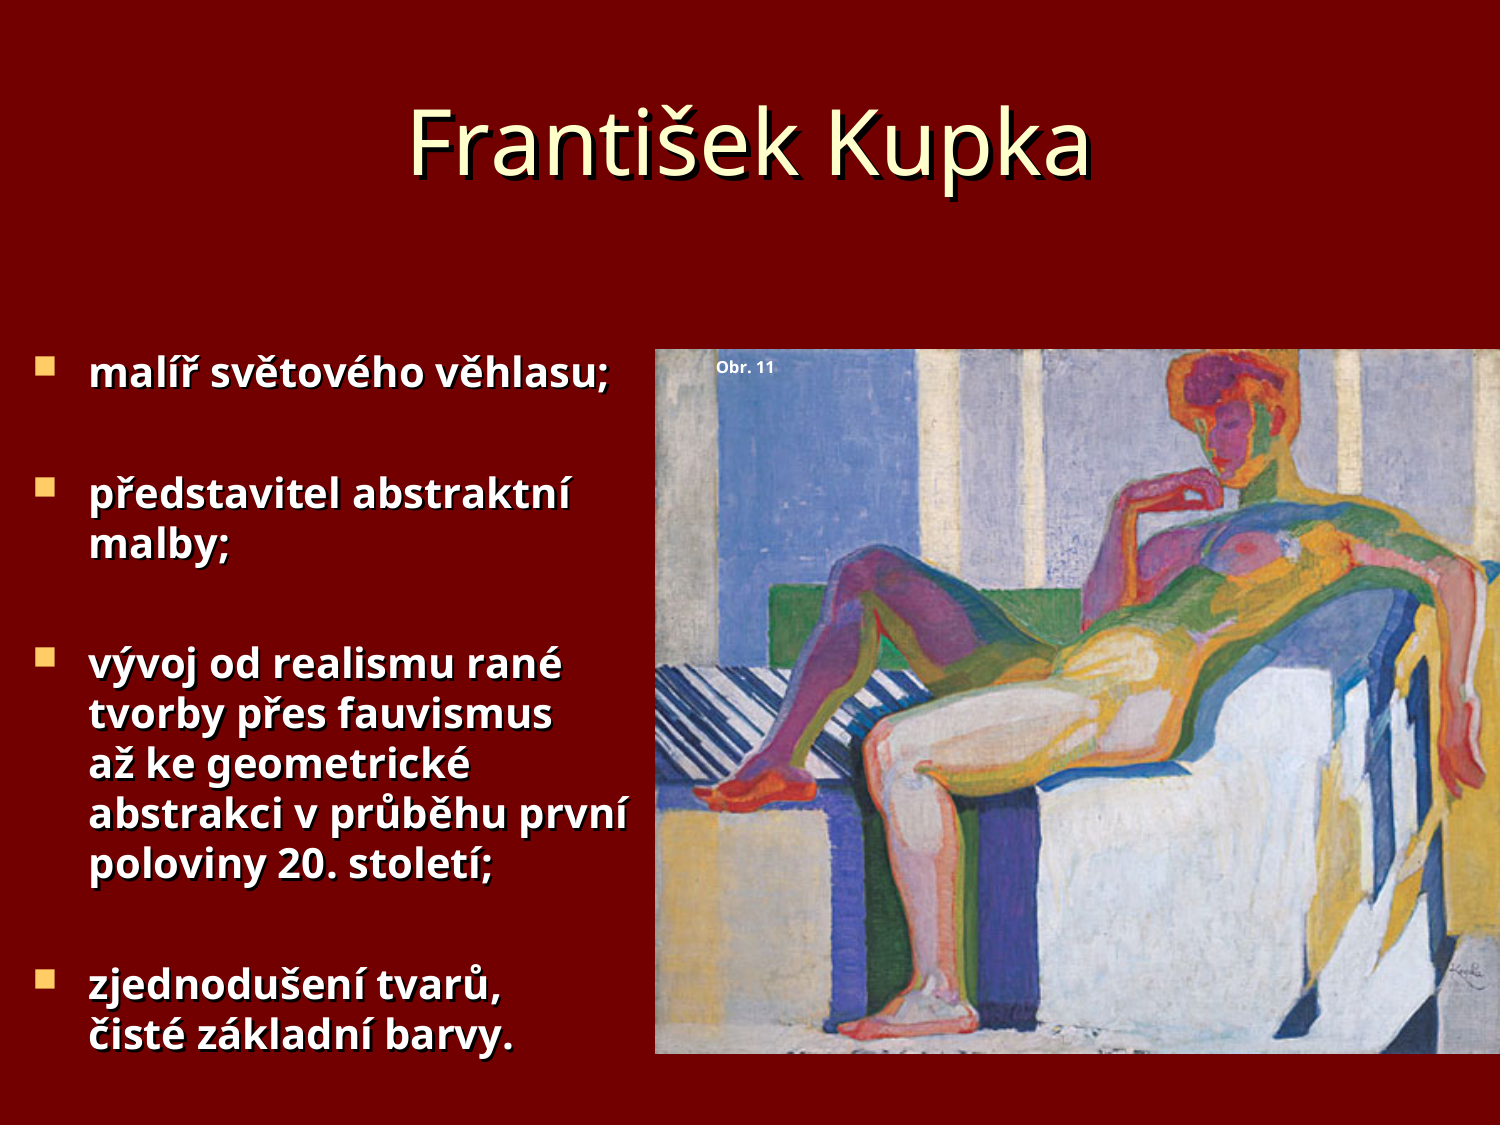

# František Kupka
malíř světového věhlasu;
představitel abstraktní malby;
vývoj od realismu rané tvorby přes fauvismus až ke geometrické abstrakci v průběhu první poloviny 20. století;
zjednodušení tvarů, čisté základní barvy.
Obr. 11